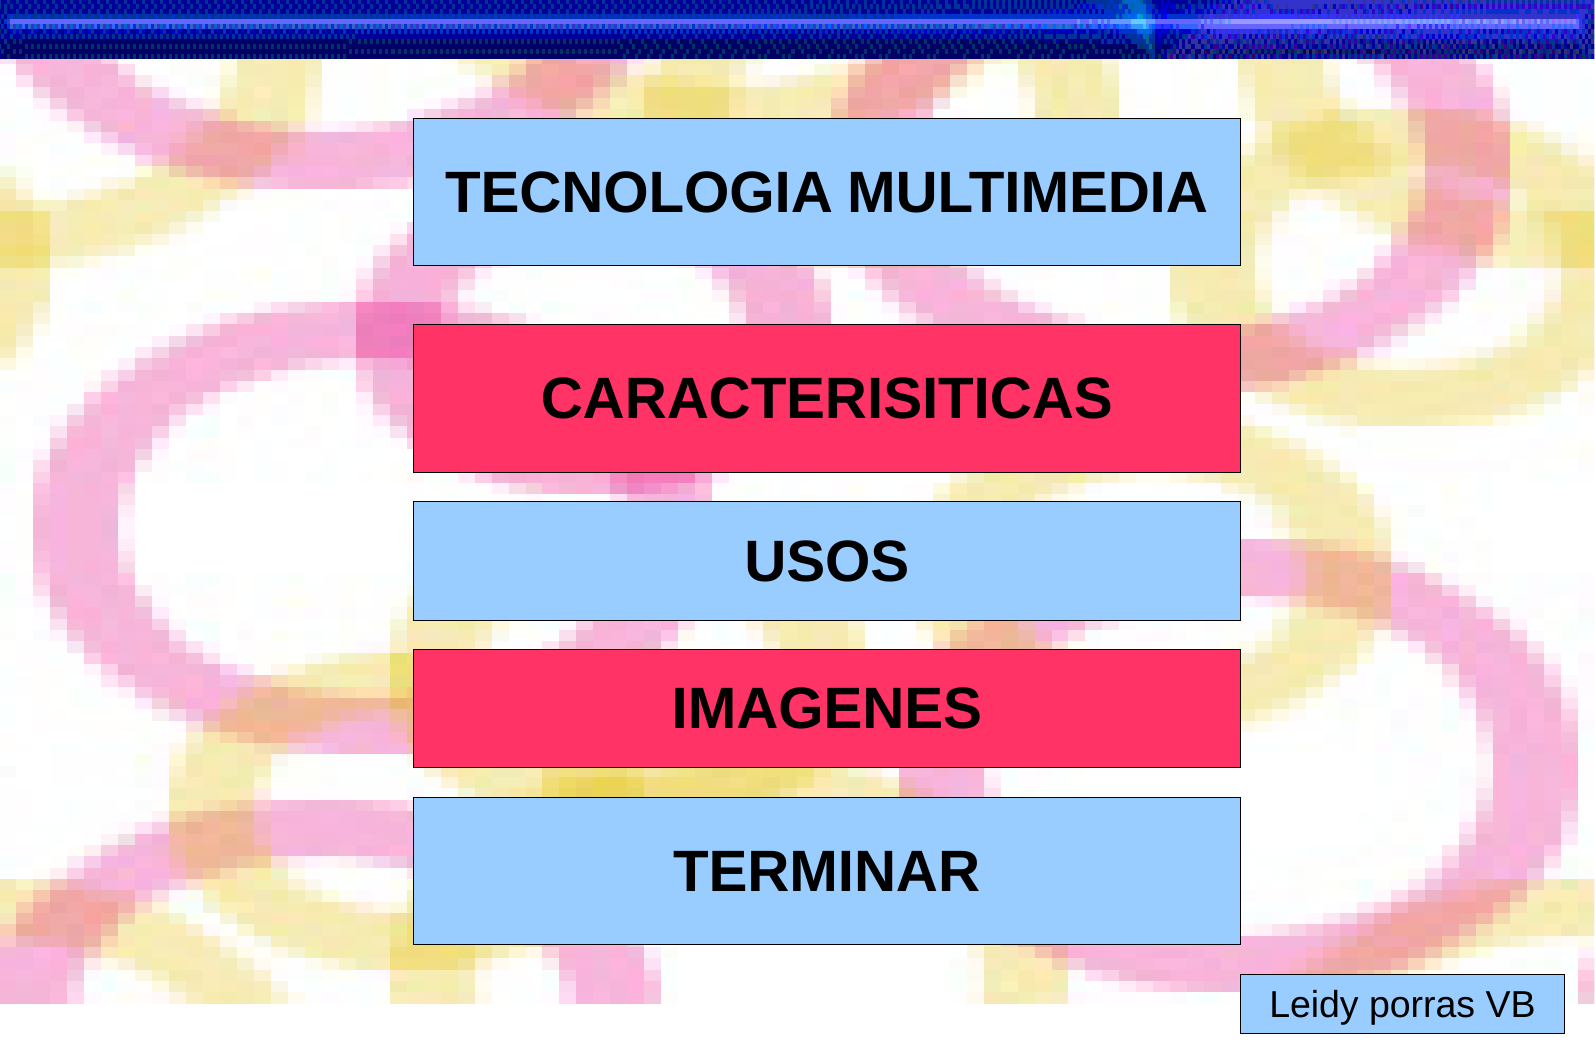

TECNOLOGIA MULTIMEDIA
CARACTERISITICAS
USOS
IMAGENES
TERMINAR
Leidy porras VB